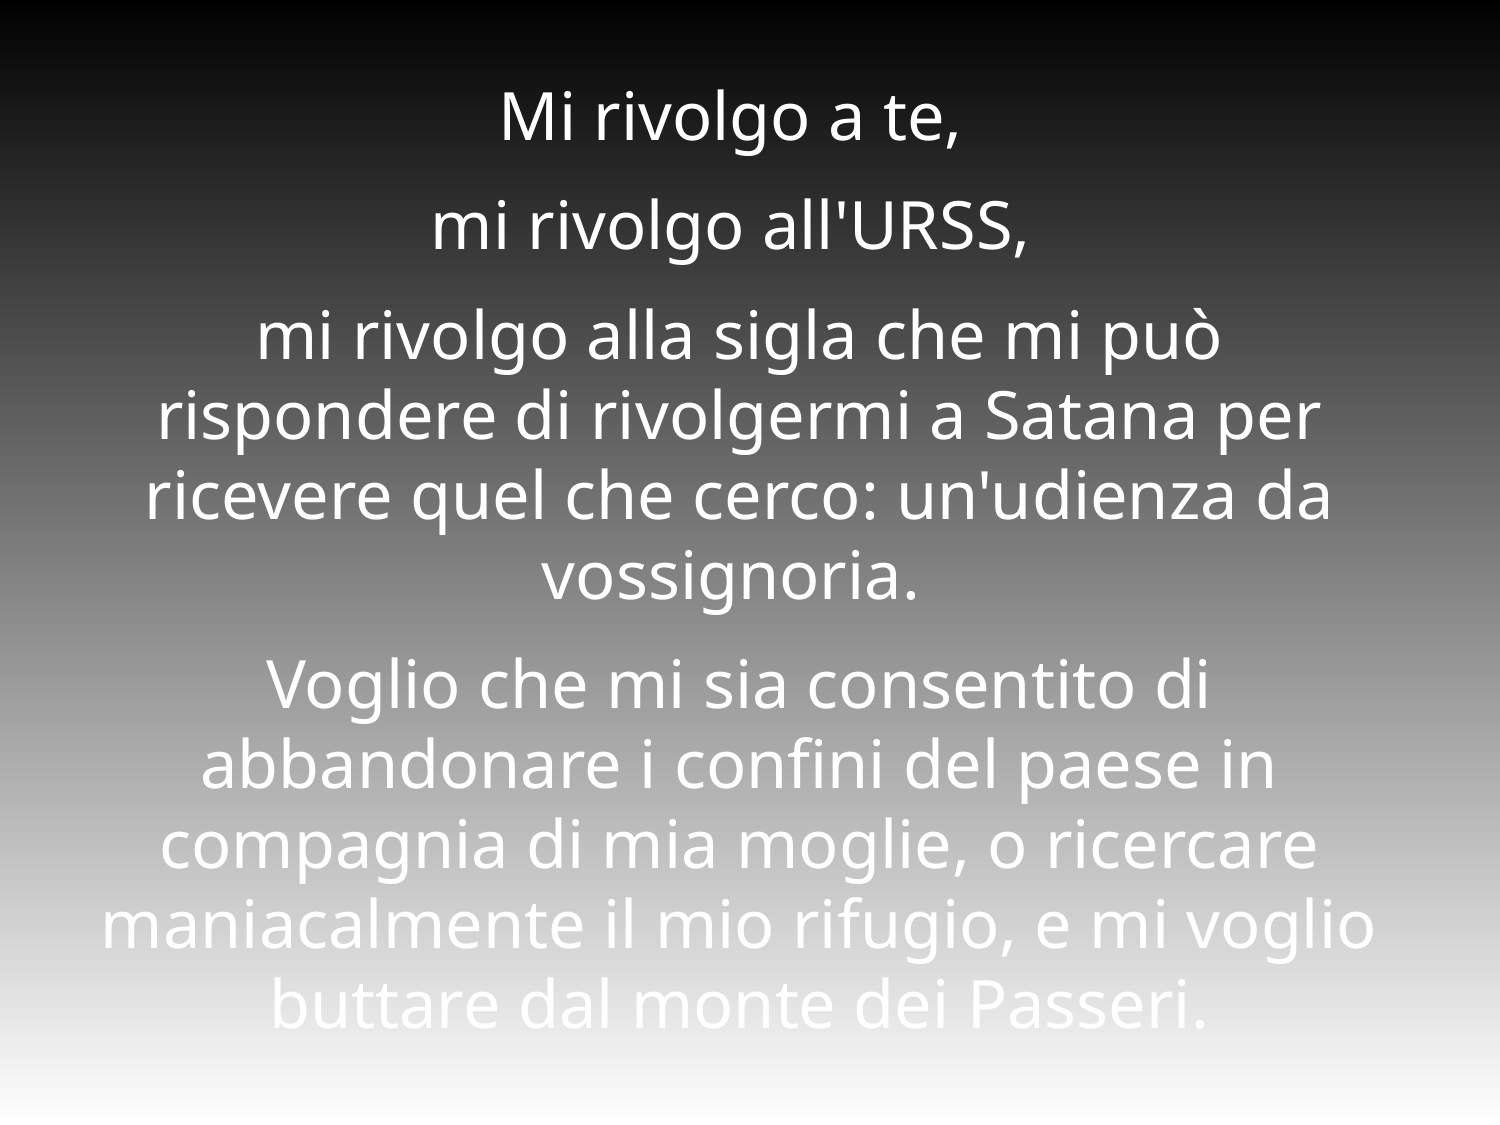

# Mi rivolgo a te,
mi rivolgo all'URSS,
mi rivolgo alla sigla che mi può rispondere di rivolgermi a Satana per ricevere quel che cerco: un'udienza da vossignoria.
Voglio che mi sia consentito di abbandonare i confini del paese in compagnia di mia moglie, o ricercare maniacalmente il mio rifugio, e mi voglio buttare dal monte dei Passeri.